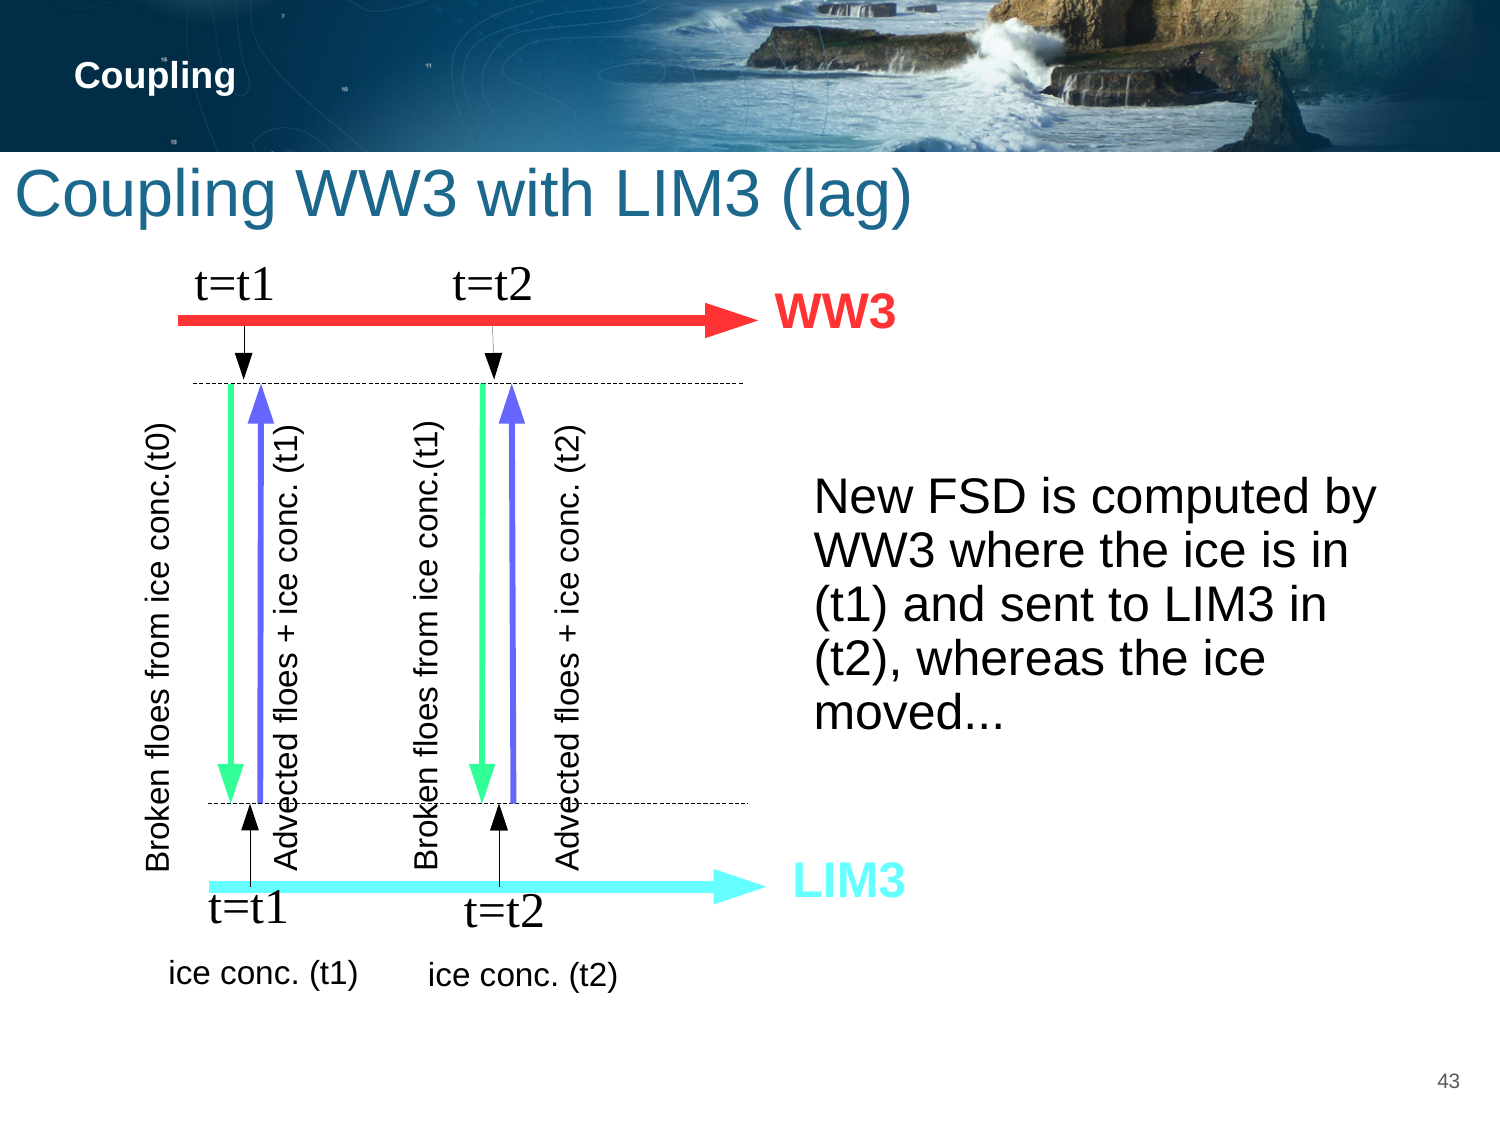

# Coupling
Coupling WW3 with LIM3 (lag)
t=t1
t=t2
WW3
New FSD is computed by WW3 where the ice is in (t1) and sent to LIM3 in (t2), whereas the ice moved...
Advected floes + ice conc. (t1)
Broken floes from ice conc.(t1)
Advected floes + ice conc. (t2)
Broken floes from ice conc.(t0)
LIM3
t=t1
t=t2
 ice conc. (t1)
 ice conc. (t2)